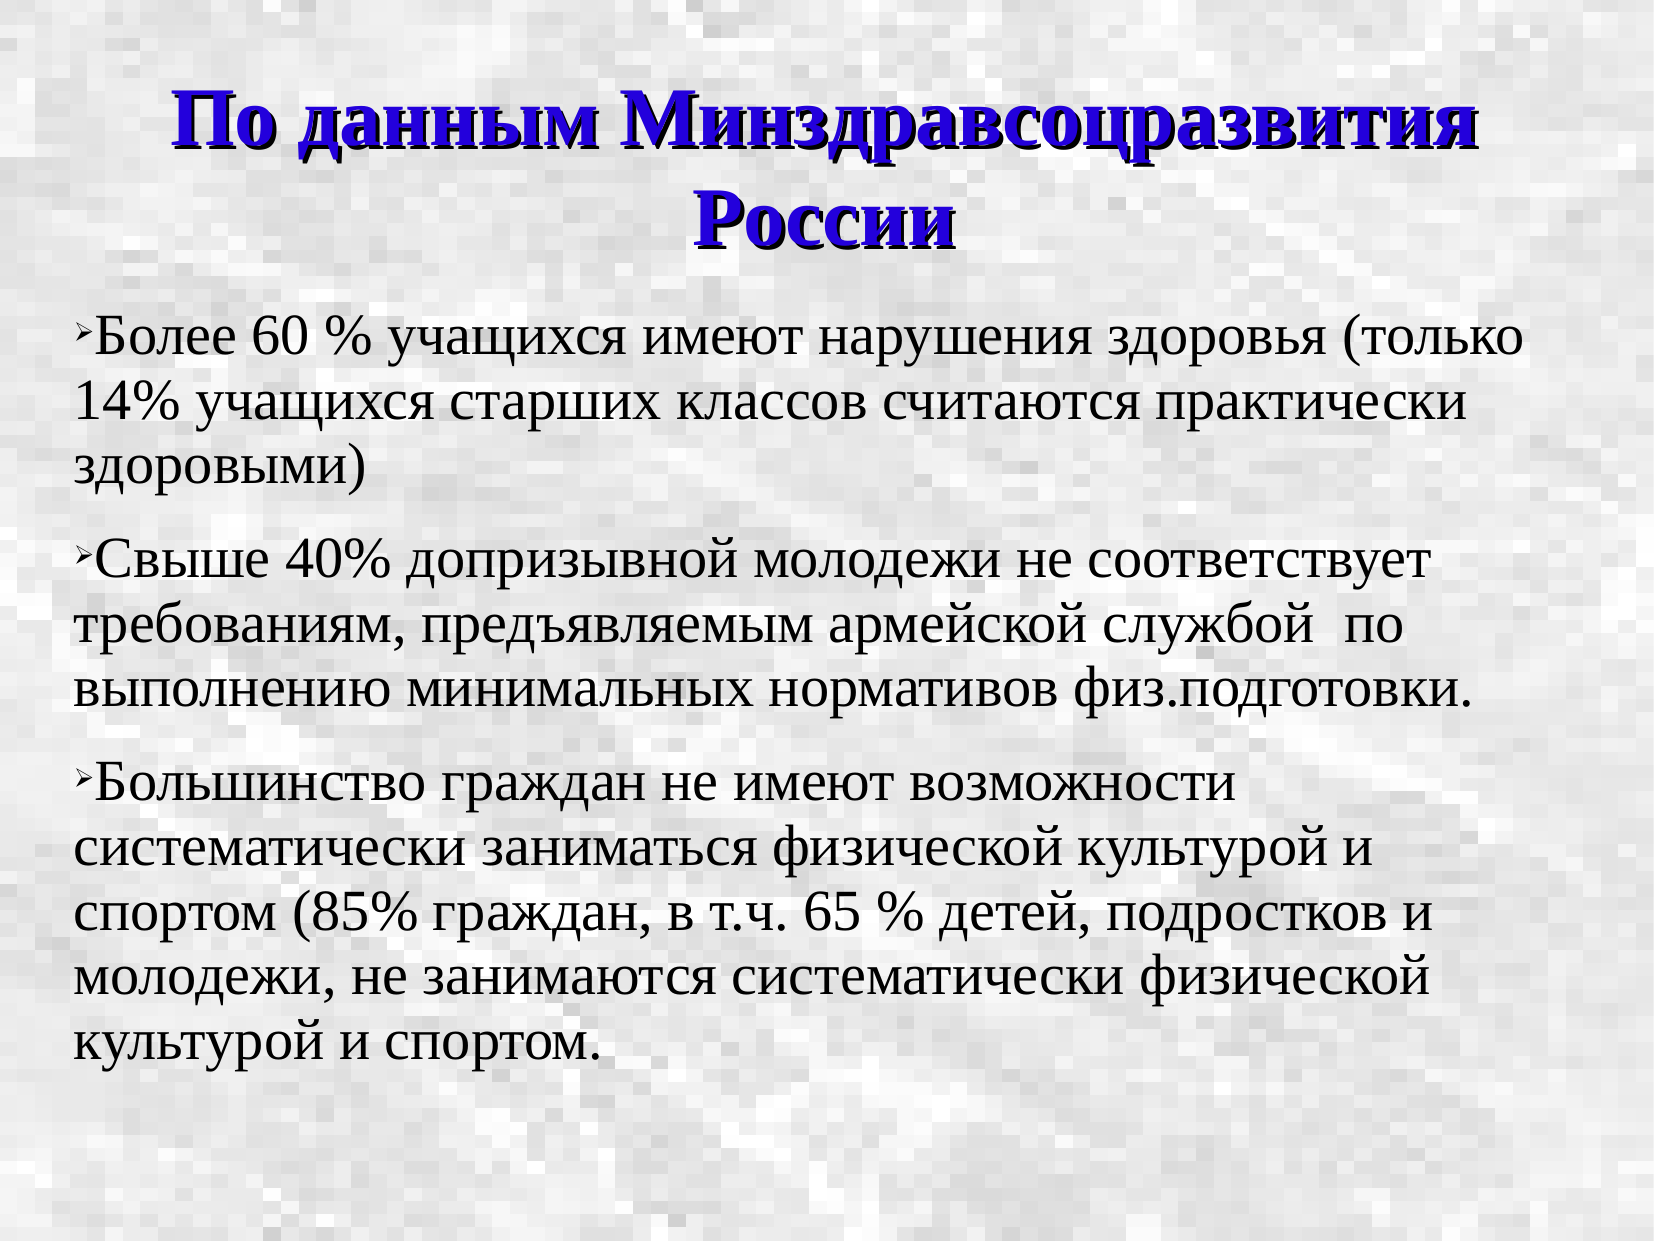

# По данным Минздравсоцразвития России
Более 60 % учащихся имеют нарушения здоровья (только 14% учащихся старших классов считаются практически здоровыми)
Свыше 40% допризывной молодежи не соответствует требованиям, предъявляемым армейской службой по выполнению минимальных нормативов физ.подготовки.
Большинство граждан не имеют возможности систематически заниматься физической культурой и спортом (85% граждан, в т.ч. 65 % детей, подростков и молодежи, не занимаются систематически физической культурой и спортом.